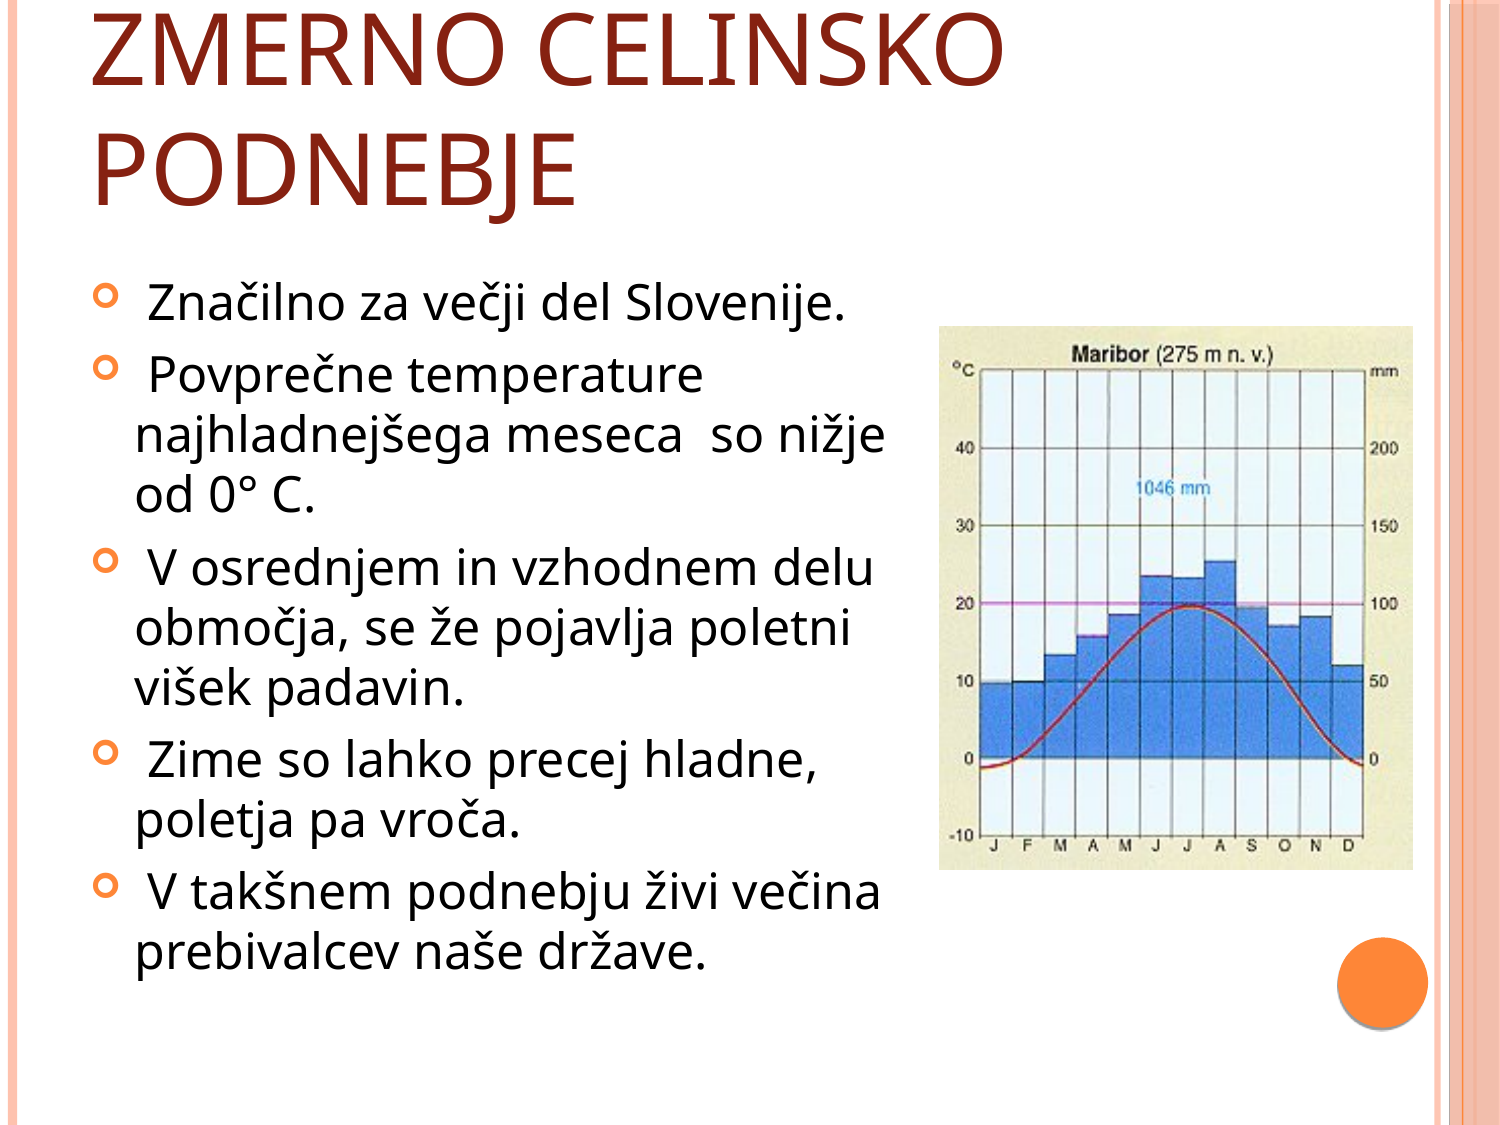

# Zmerno celinsko podnebje
 Značilno za večji del Slovenije.
 Povprečne temperature najhladnejšega meseca so nižje od 0° C.
 V osrednjem in vzhodnem delu območja, se že pojavlja poletni višek padavin.
 Zime so lahko precej hladne, poletja pa vroča.
 V takšnem podnebju živi večina prebivalcev naše države.